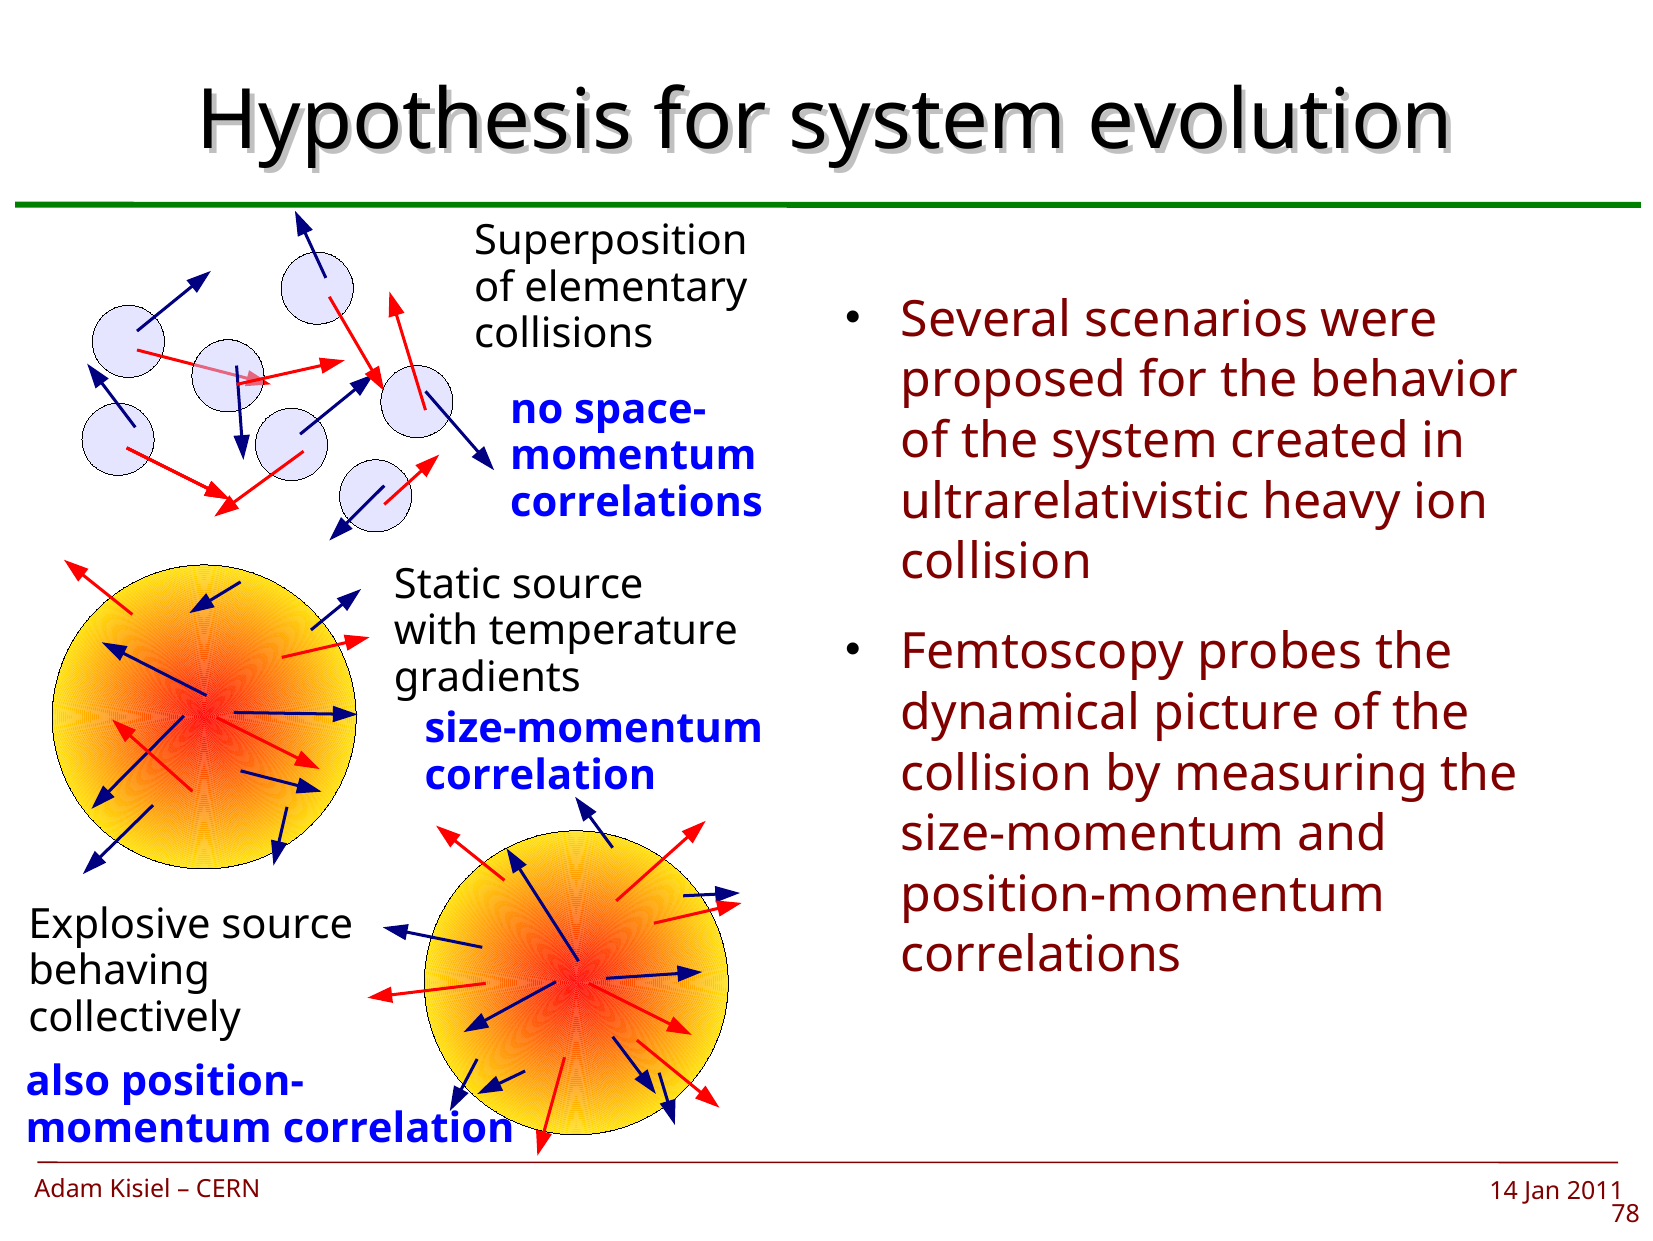

# Hypothesis for system evolution
Superposition
of elementary
collisions
Several scenarios were proposed for the behavior of the system created in ultrarelativistic heavy ion collision
Femtoscopy probes the dynamical picture of the collision by measuring the size-momentum and position-momentum correlations
no space-
momentum
correlations
Static source
with temperature
gradients
size-momentum
correlation
Explosive source
behaving
collectively
also position-
momentum correlation